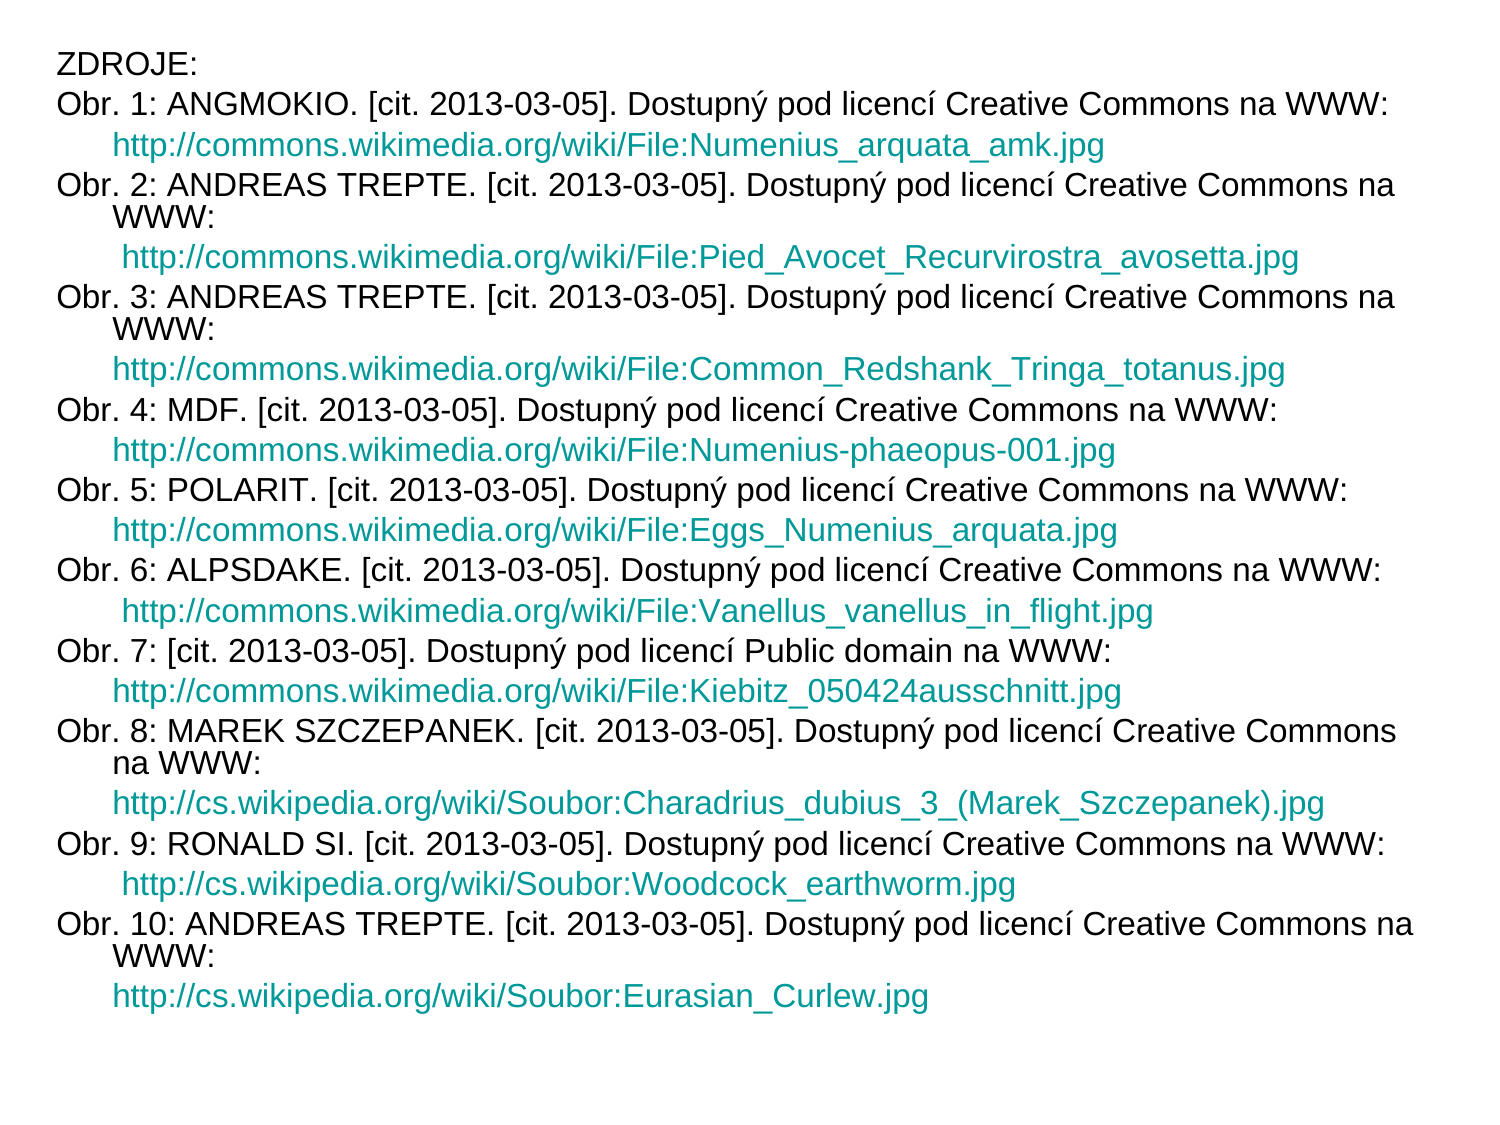

# ZDROJE:
Obr. 1: ANGMOKIO. [cit. 2013-03-05]. Dostupný pod licencí Creative Commons na WWW:
	http://commons.wikimedia.org/wiki/File:Numenius_arquata_amk.jpg
Obr. 2: ANDREAS TREPTE. [cit. 2013-03-05]. Dostupný pod licencí Creative Commons na WWW:
	 http://commons.wikimedia.org/wiki/File:Pied_Avocet_Recurvirostra_avosetta.jpg
Obr. 3: ANDREAS TREPTE. [cit. 2013-03-05]. Dostupný pod licencí Creative Commons na WWW:
	http://commons.wikimedia.org/wiki/File:Common_Redshank_Tringa_totanus.jpg
Obr. 4: MDF. [cit. 2013-03-05]. Dostupný pod licencí Creative Commons na WWW:
	http://commons.wikimedia.org/wiki/File:Numenius-phaeopus-001.jpg
Obr. 5: POLARIT. [cit. 2013-03-05]. Dostupný pod licencí Creative Commons na WWW:
	http://commons.wikimedia.org/wiki/File:Eggs_Numenius_arquata.jpg
Obr. 6: ALPSDAKE. [cit. 2013-03-05]. Dostupný pod licencí Creative Commons na WWW:
	 http://commons.wikimedia.org/wiki/File:Vanellus_vanellus_in_flight.jpg
Obr. 7: [cit. 2013-03-05]. Dostupný pod licencí Public domain na WWW:
	http://commons.wikimedia.org/wiki/File:Kiebitz_050424ausschnitt.jpg
Obr. 8: MAREK SZCZEPANEK. [cit. 2013-03-05]. Dostupný pod licencí Creative Commons na WWW:
 	http://cs.wikipedia.org/wiki/Soubor:Charadrius_dubius_3_(Marek_Szczepanek).jpg
Obr. 9: RONALD SI. [cit. 2013-03-05]. Dostupný pod licencí Creative Commons na WWW:
	 http://cs.wikipedia.org/wiki/Soubor:Woodcock_earthworm.jpg
Obr. 10: ANDREAS TREPTE. [cit. 2013-03-05]. Dostupný pod licencí Creative Commons na WWW:
	http://cs.wikipedia.org/wiki/Soubor:Eurasian_Curlew.jpg